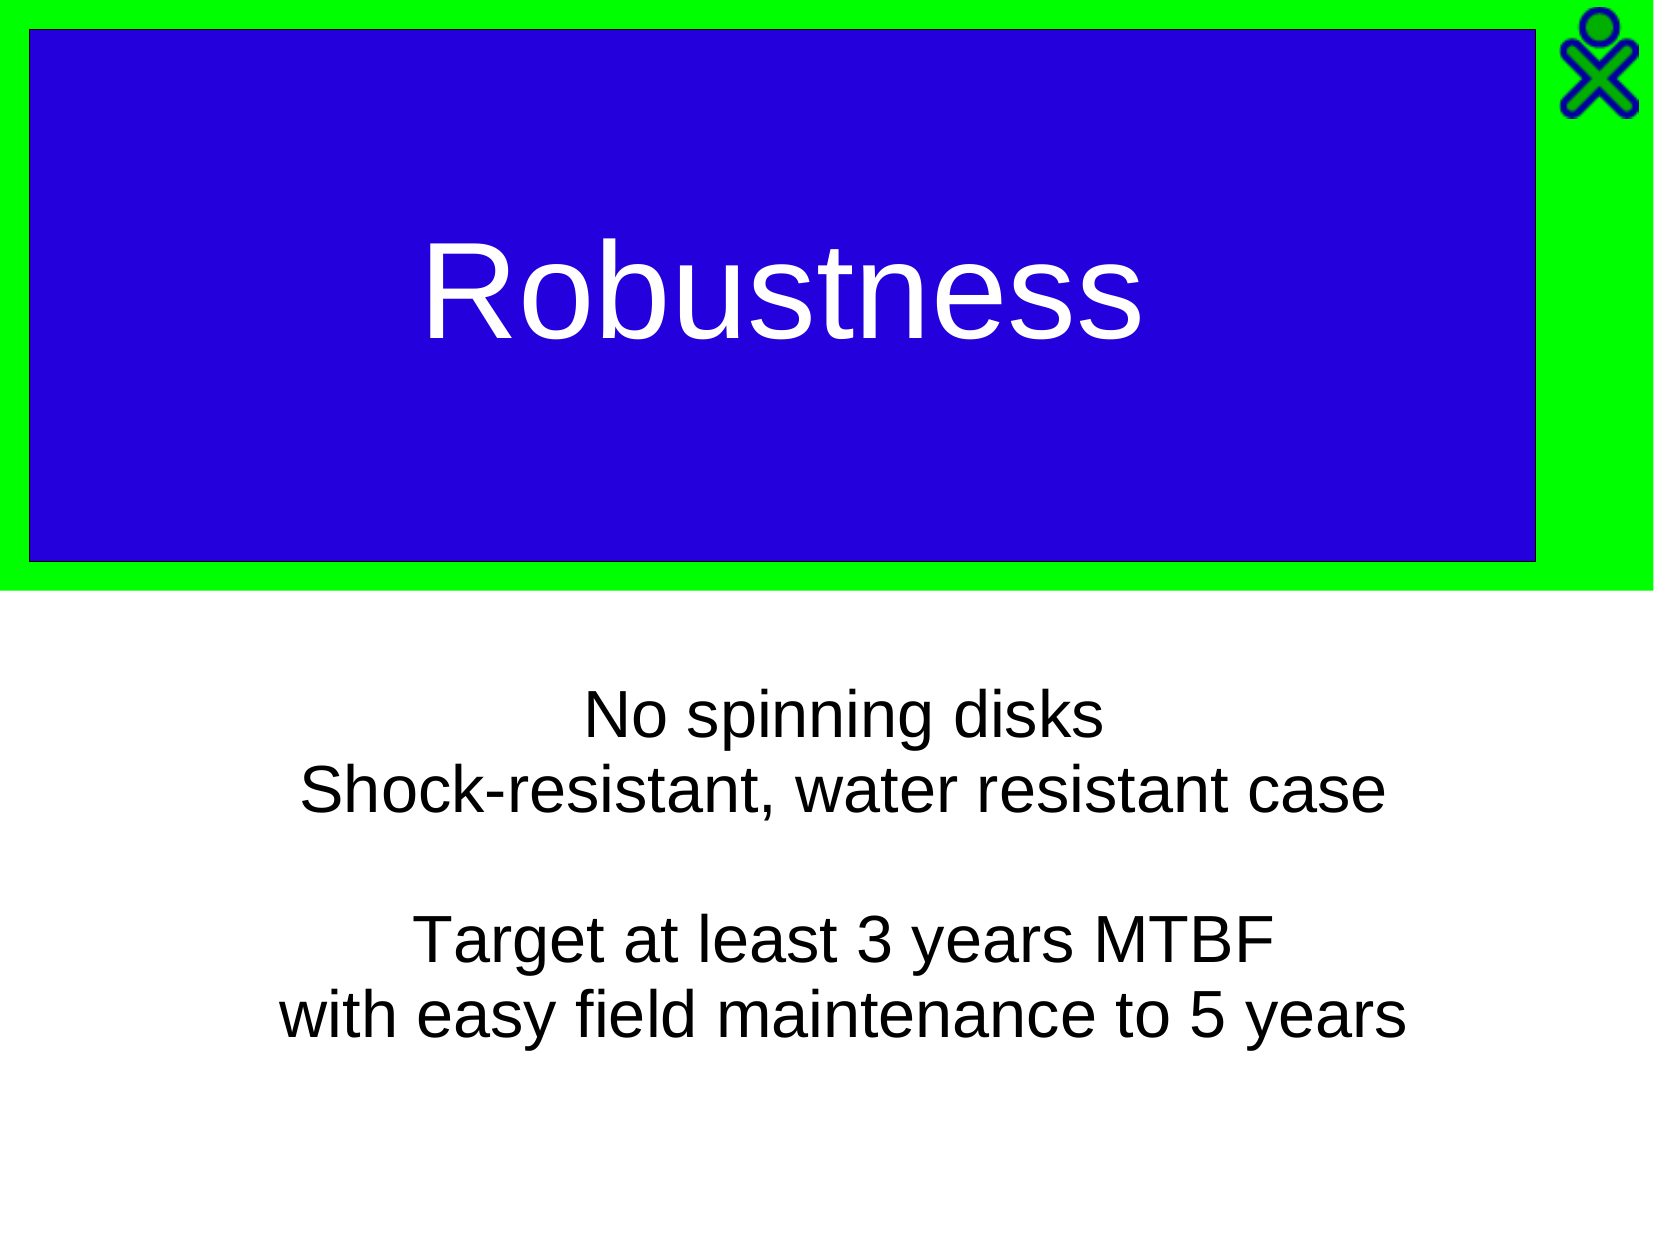

# Robustness
No spinning disks
Shock-resistant, water resistant case
Target at least 3 years MTBF
with easy field maintenance to 5 years